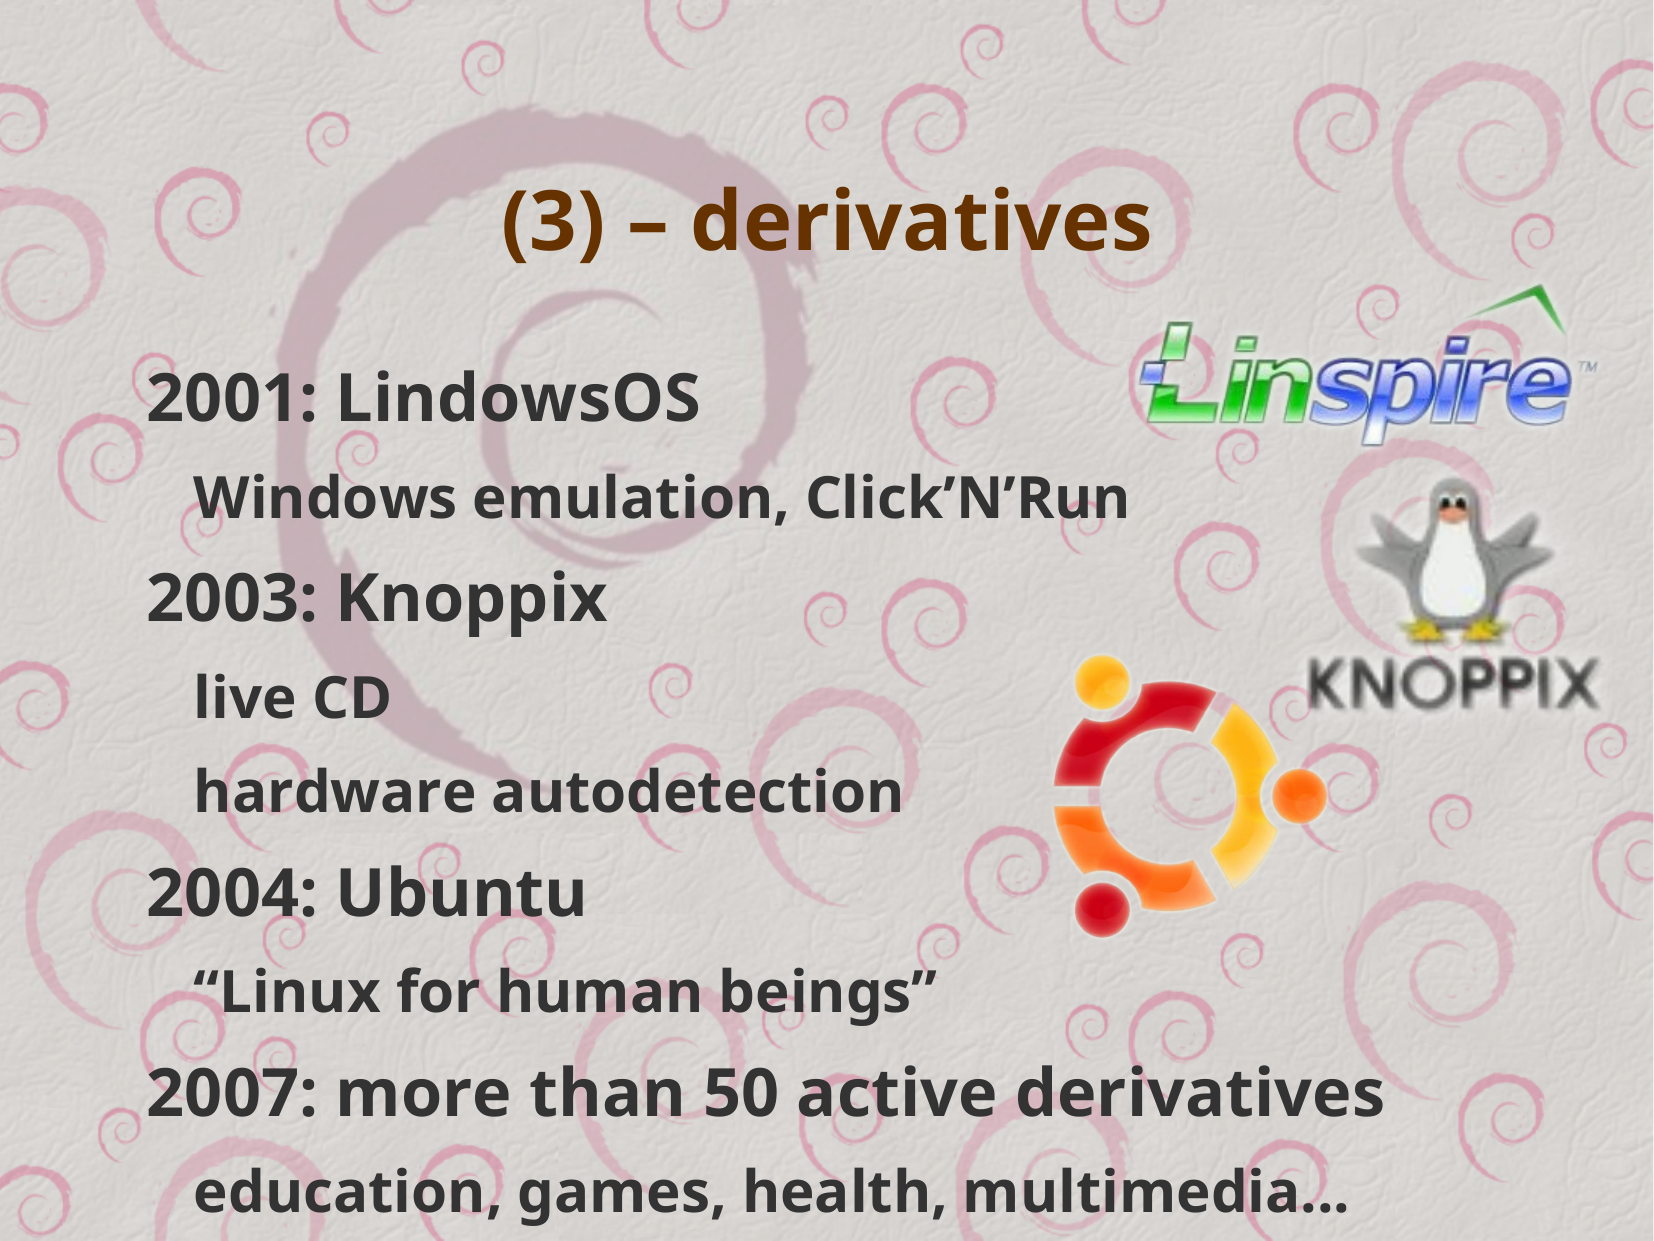

# (3) – derivatives
2001: LindowsOS
Windows emulation, Click’N’Run
2003: Knoppix
live CD
hardware autodetection
2004: Ubuntu
“Linux for human beings”
2007: more than 50 active derivatives
education, games, health, multimedia...